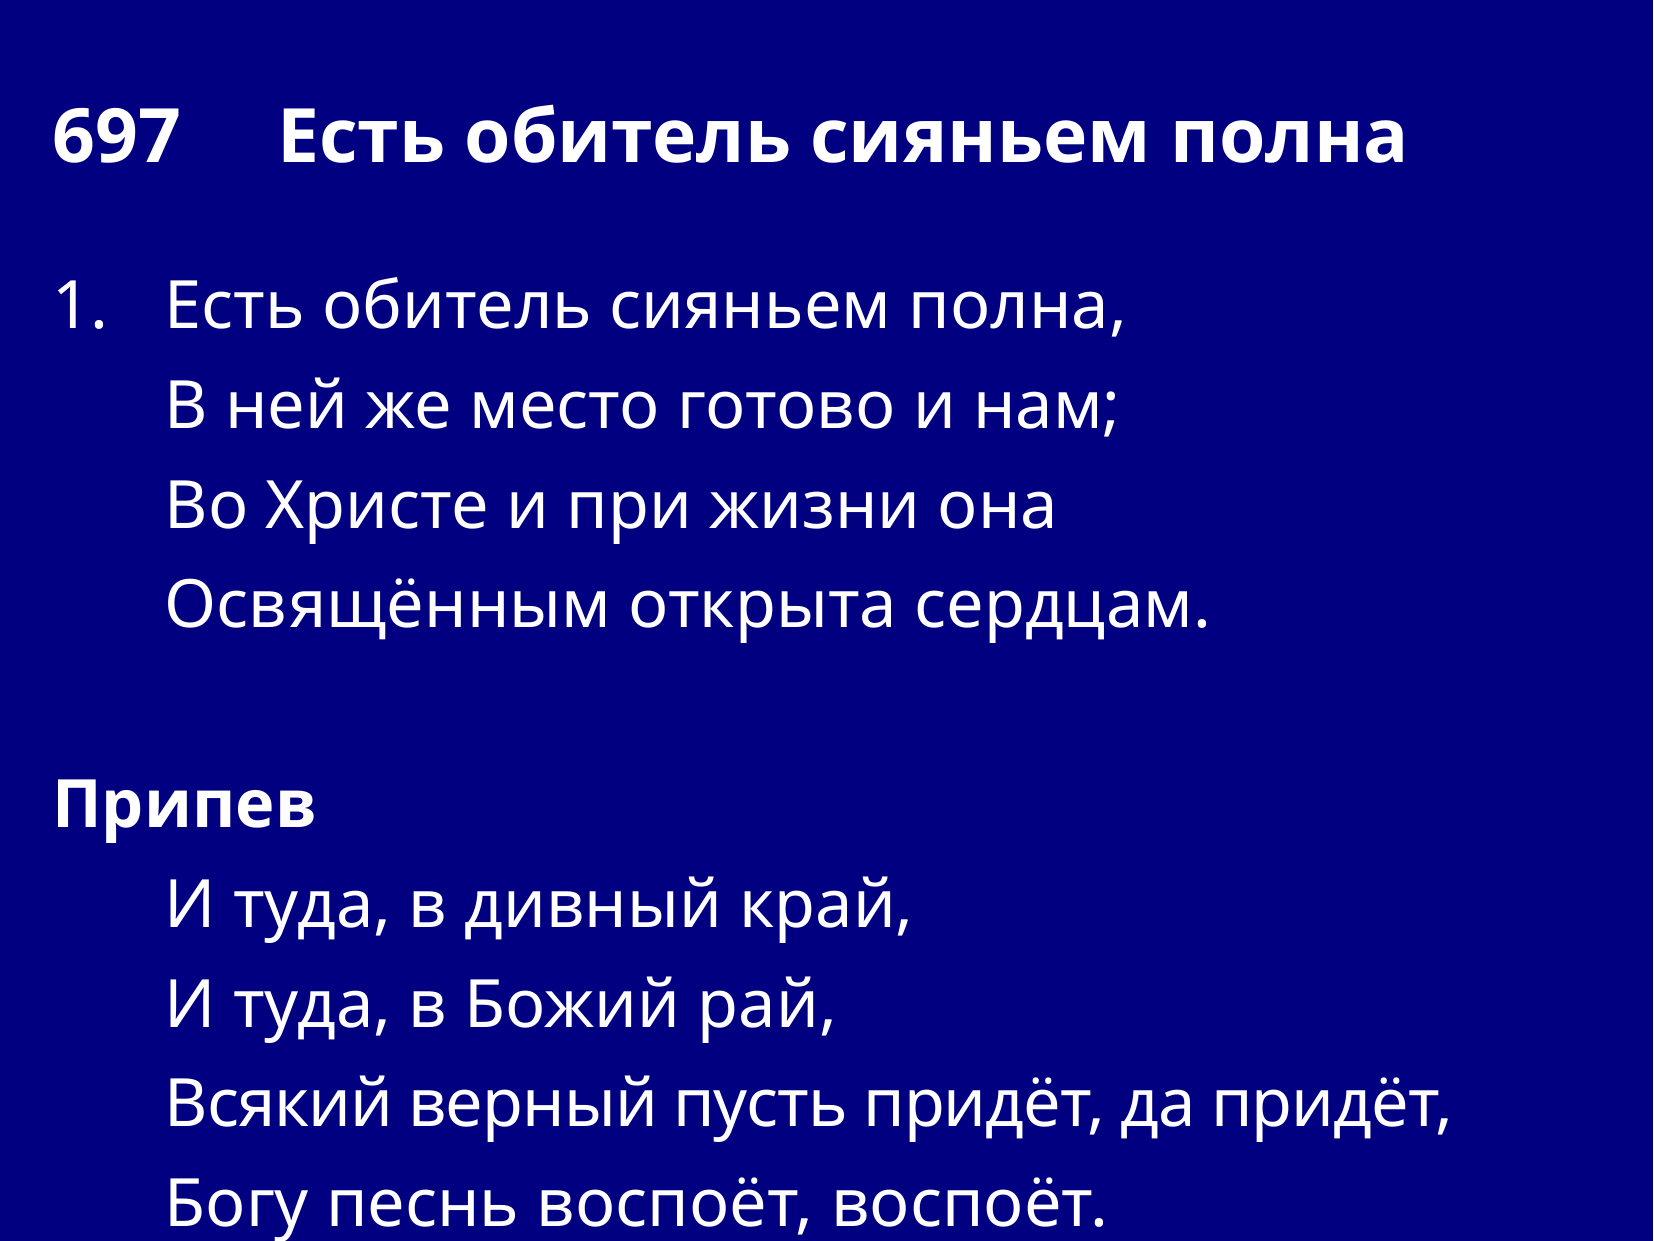

697	Есть обитель сияньем полна
1.	Есть обитель сияньем полна,
	В ней же место готово и нам;
	Во Христе и при жизни она
	Освящённым открыта сердцам.
Припев
	И туда, в дивный край,
	И туда, в Божий рай,
	Всякий верный пусть придёт, да придёт,
	Богу песнь воспоёт, воспоёт.